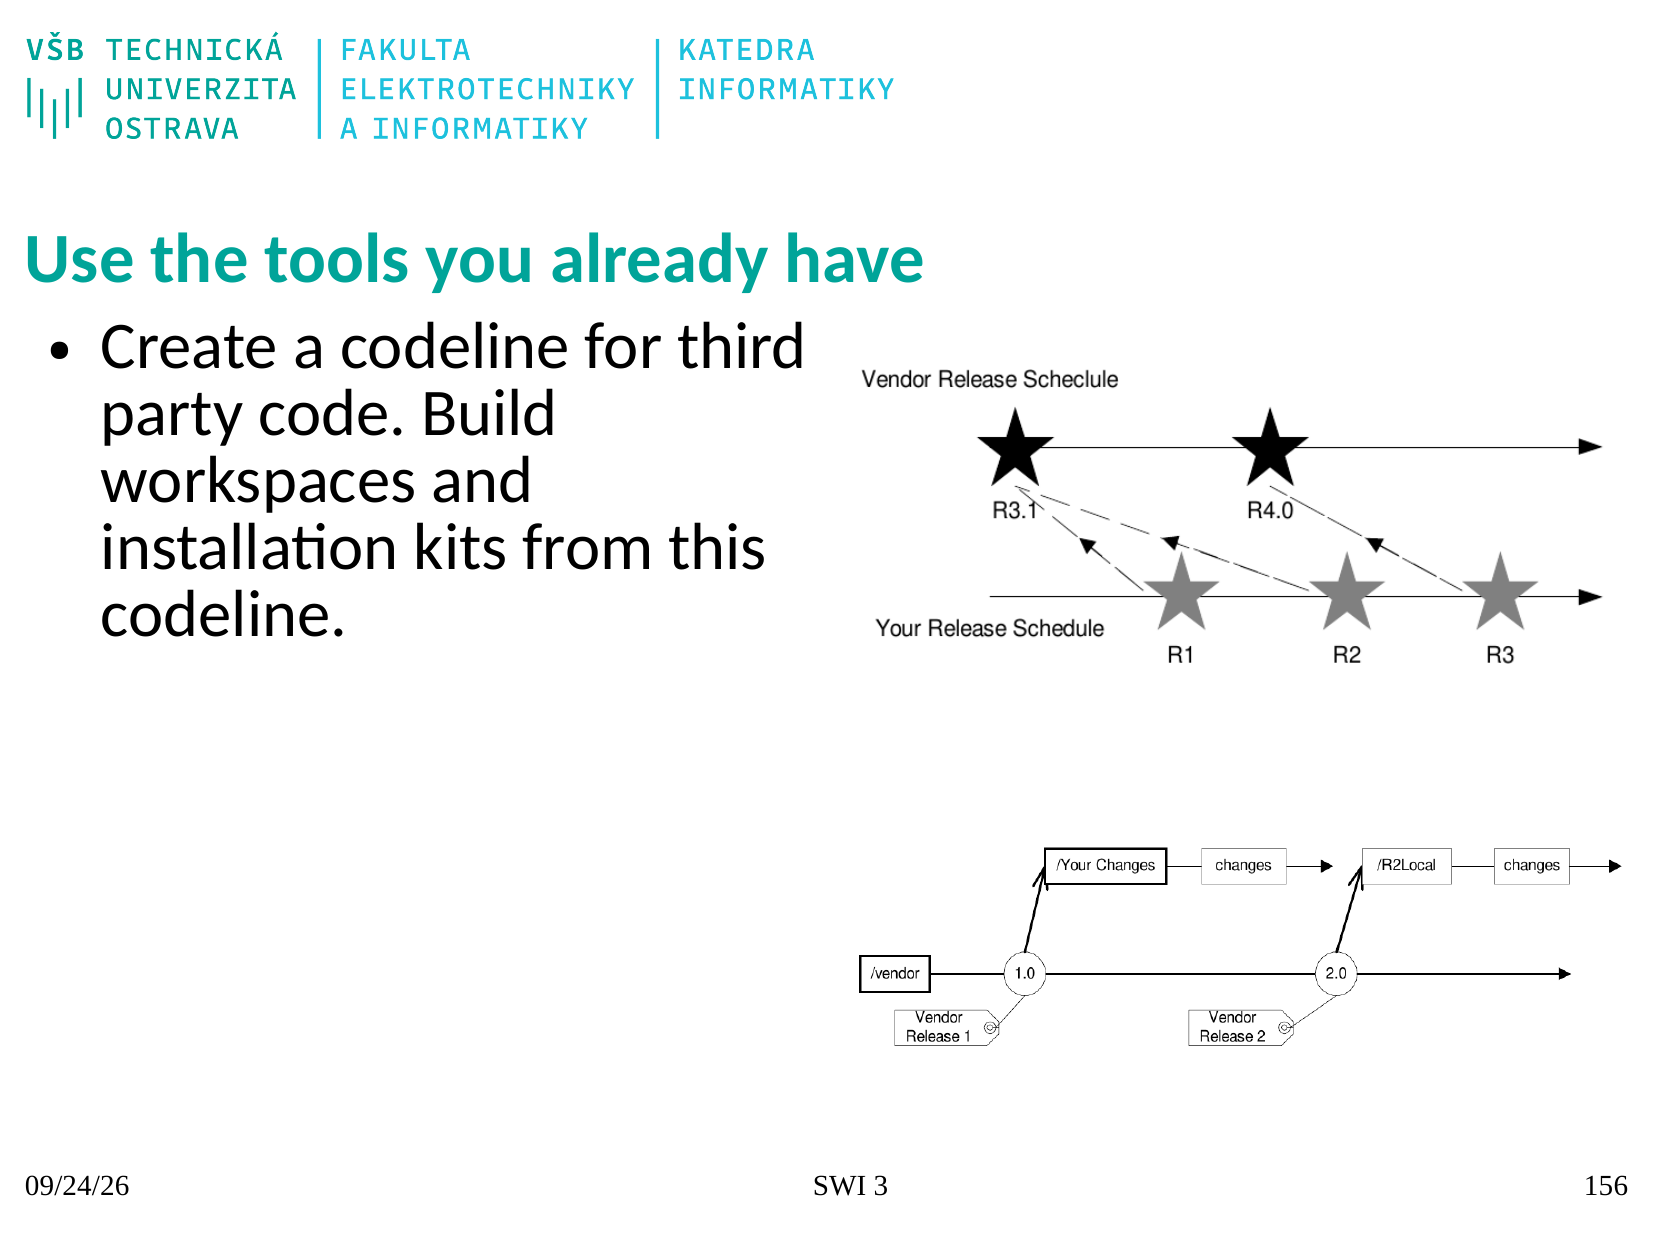

# Use the tools you already have
Create a codeline for third party code. Build workspaces and installation kits from this codeline.
SWI 3
156